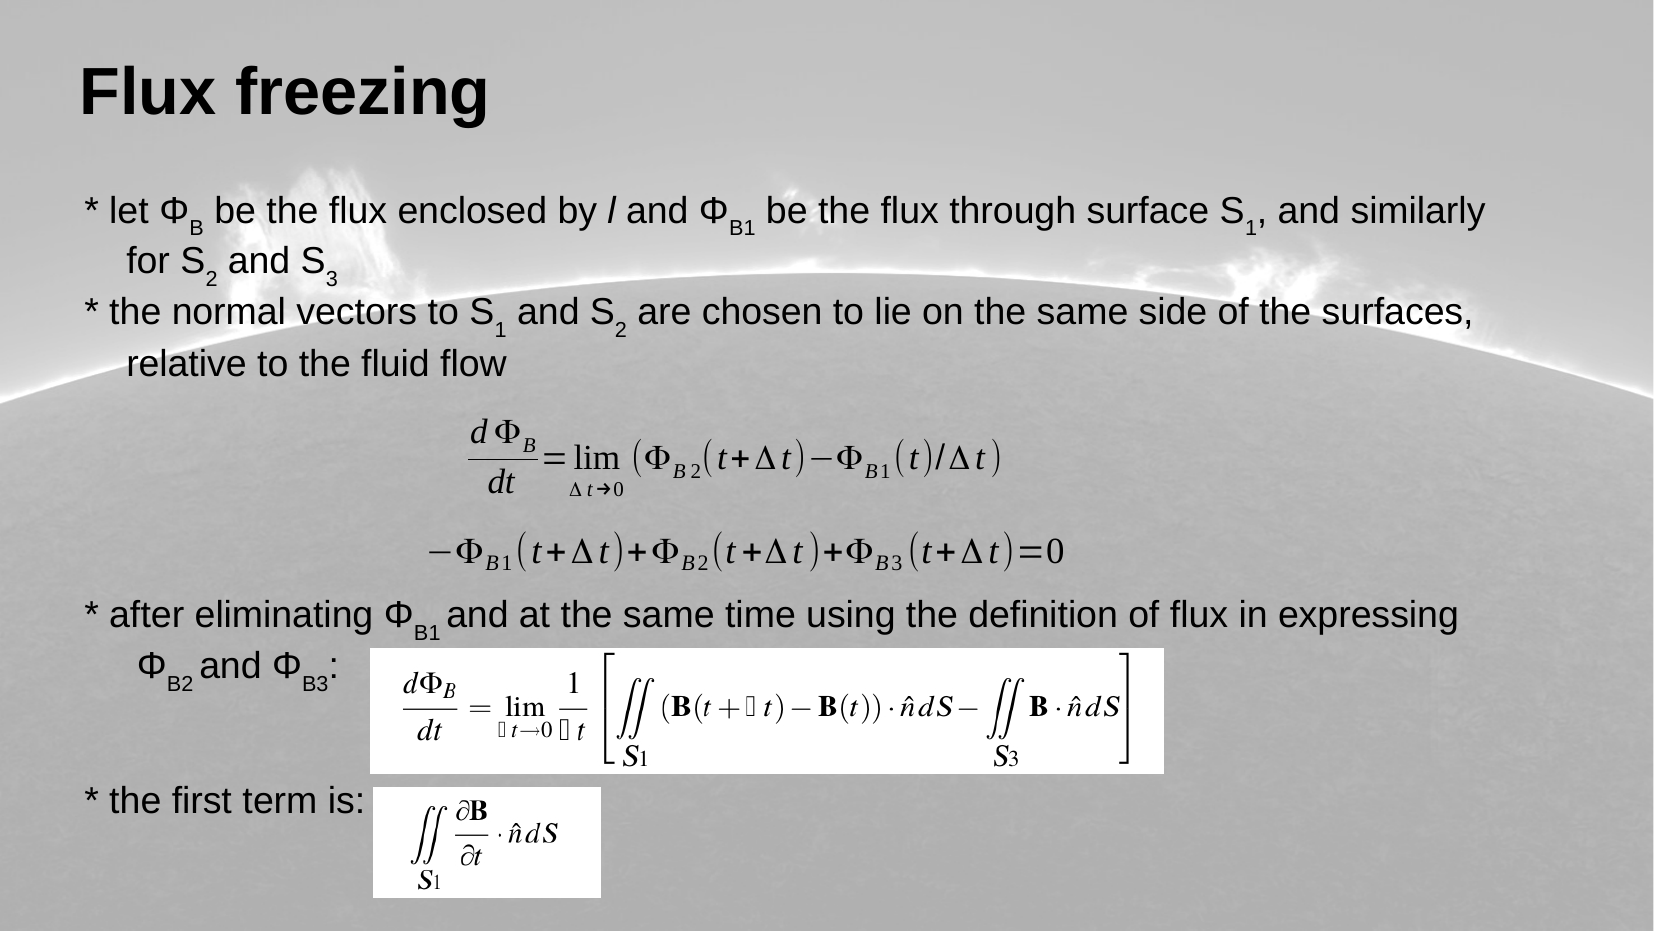

Flux freezing
* let ΦB be the flux enclosed by l and ΦB1 be the flux through surface S1, and similarly
 for S2 and S3
* the normal vectors to S1 and S2 are chosen to lie on the same side of the surfaces,
 relative to the fluid flow
* after eliminating ΦB1 and at the same time using the definition of flux in expressing
 ΦB2 and ΦB3:
* the first term is: